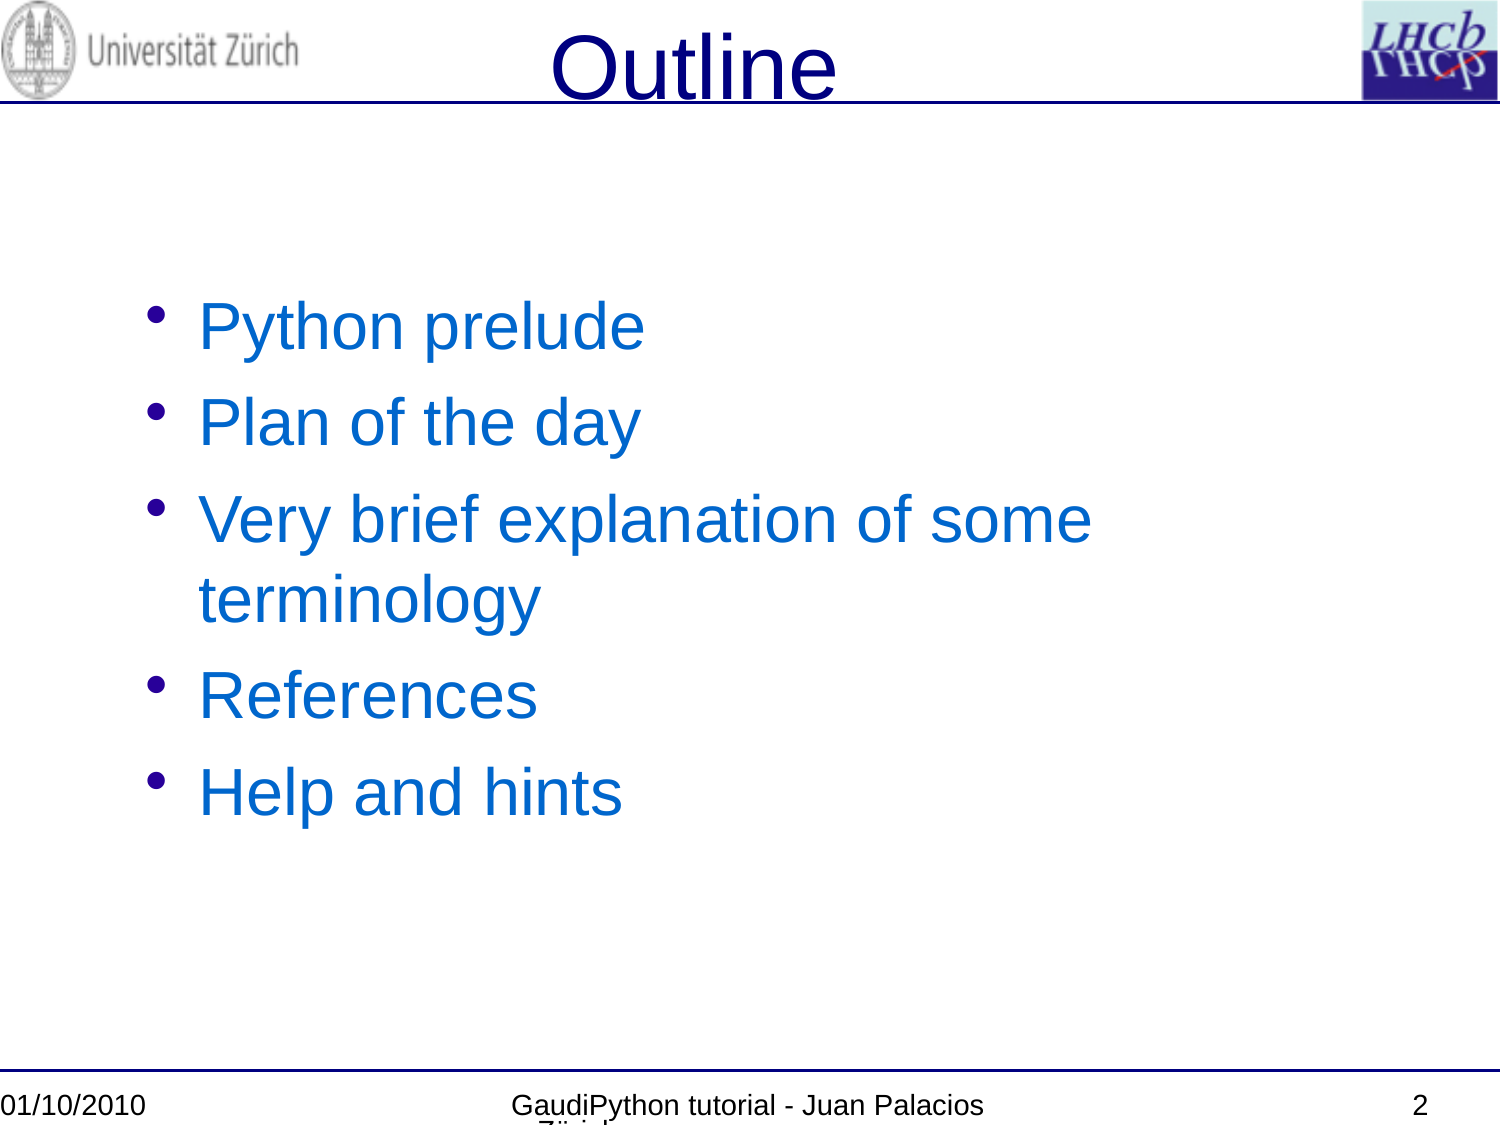

# Outline
Python prelude
Plan of the day
Very brief explanation of some terminology
References
Help and hints
01/10/2010
GaudiPython tutorial - Juan Palacios - Zürich
2